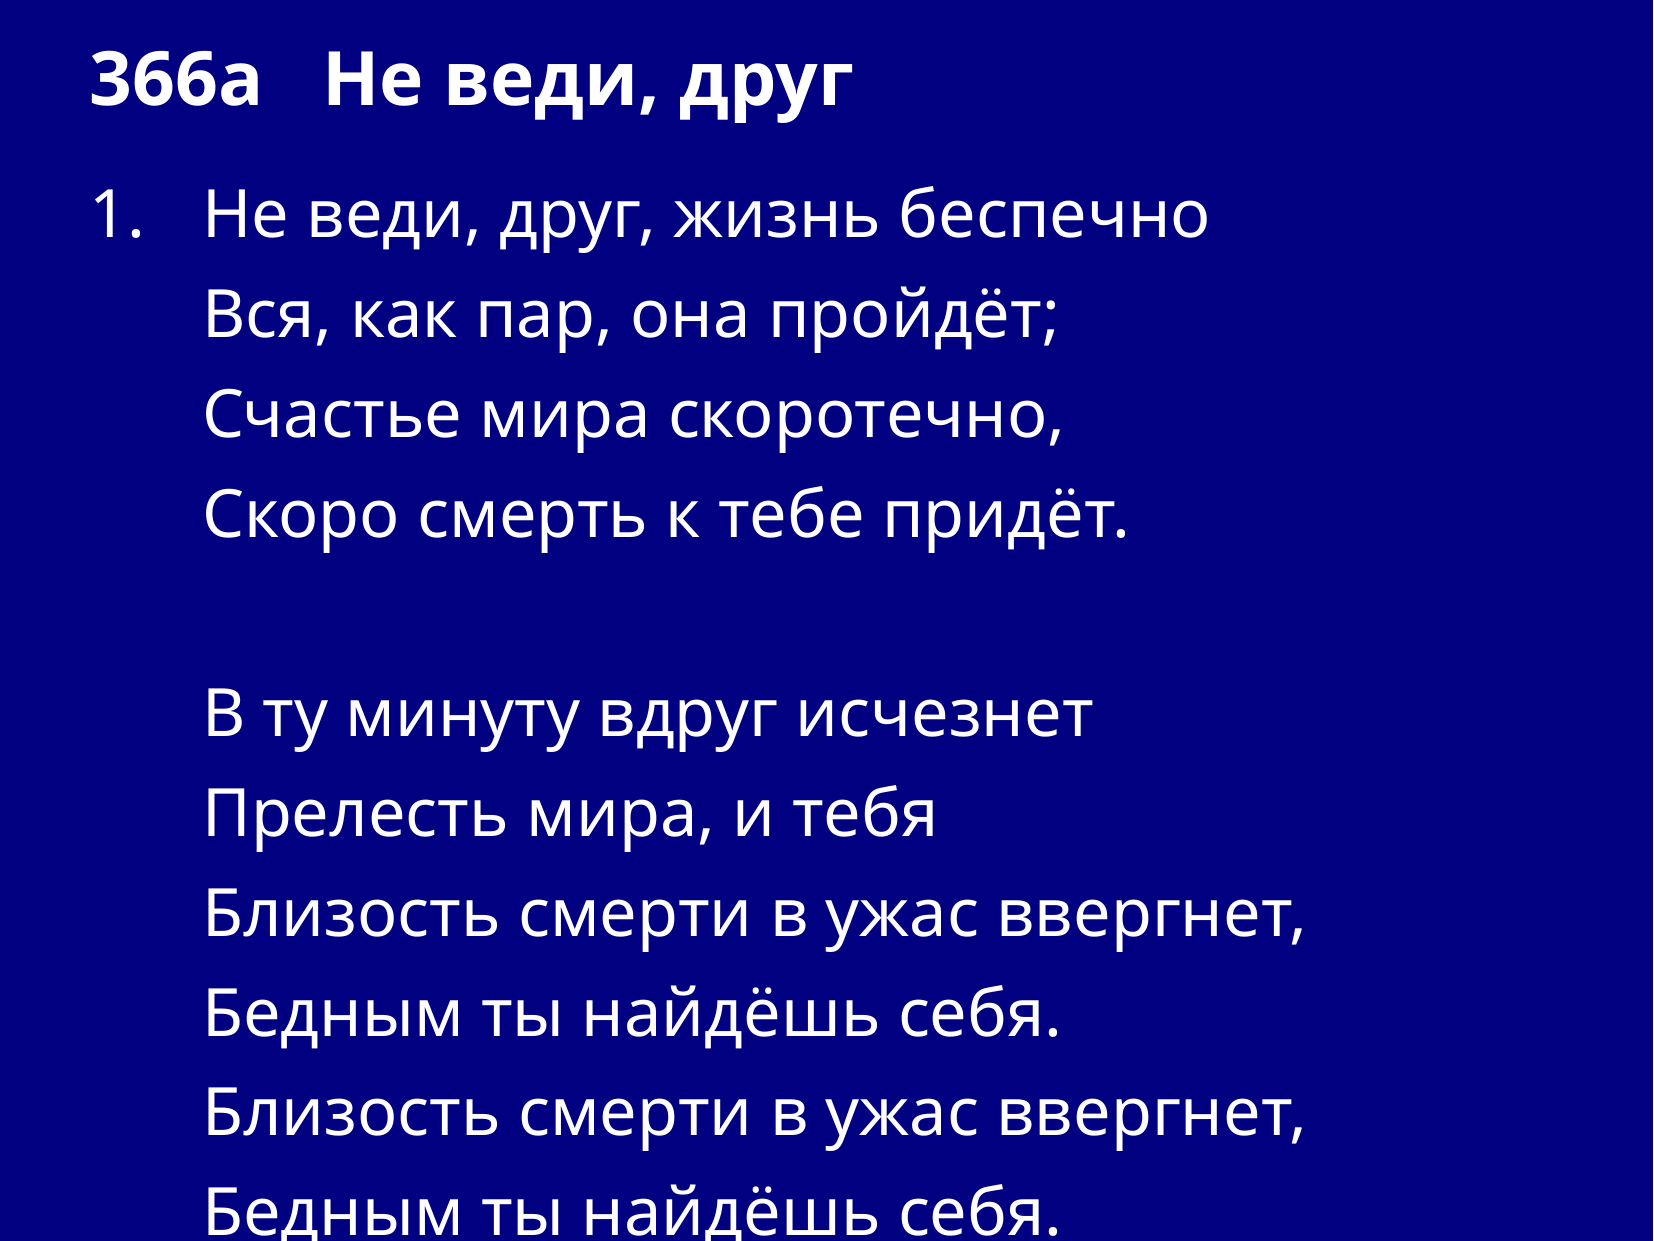

366а Не веди, друг
1.	Не веди, друг, жизнь беспечно
	Вся, как пар, она пройдёт;
	Счастье мира скоротечно,
	Скоро смерть к тебе придёт.
	В ту минуту вдруг исчезнет
	Прелесть мира, и тебя
	Близость смерти в ужас ввергнет,
	Бедным ты найдёшь себя.
	Близость смерти в ужас ввергнет,
	Бедным ты найдёшь себя.